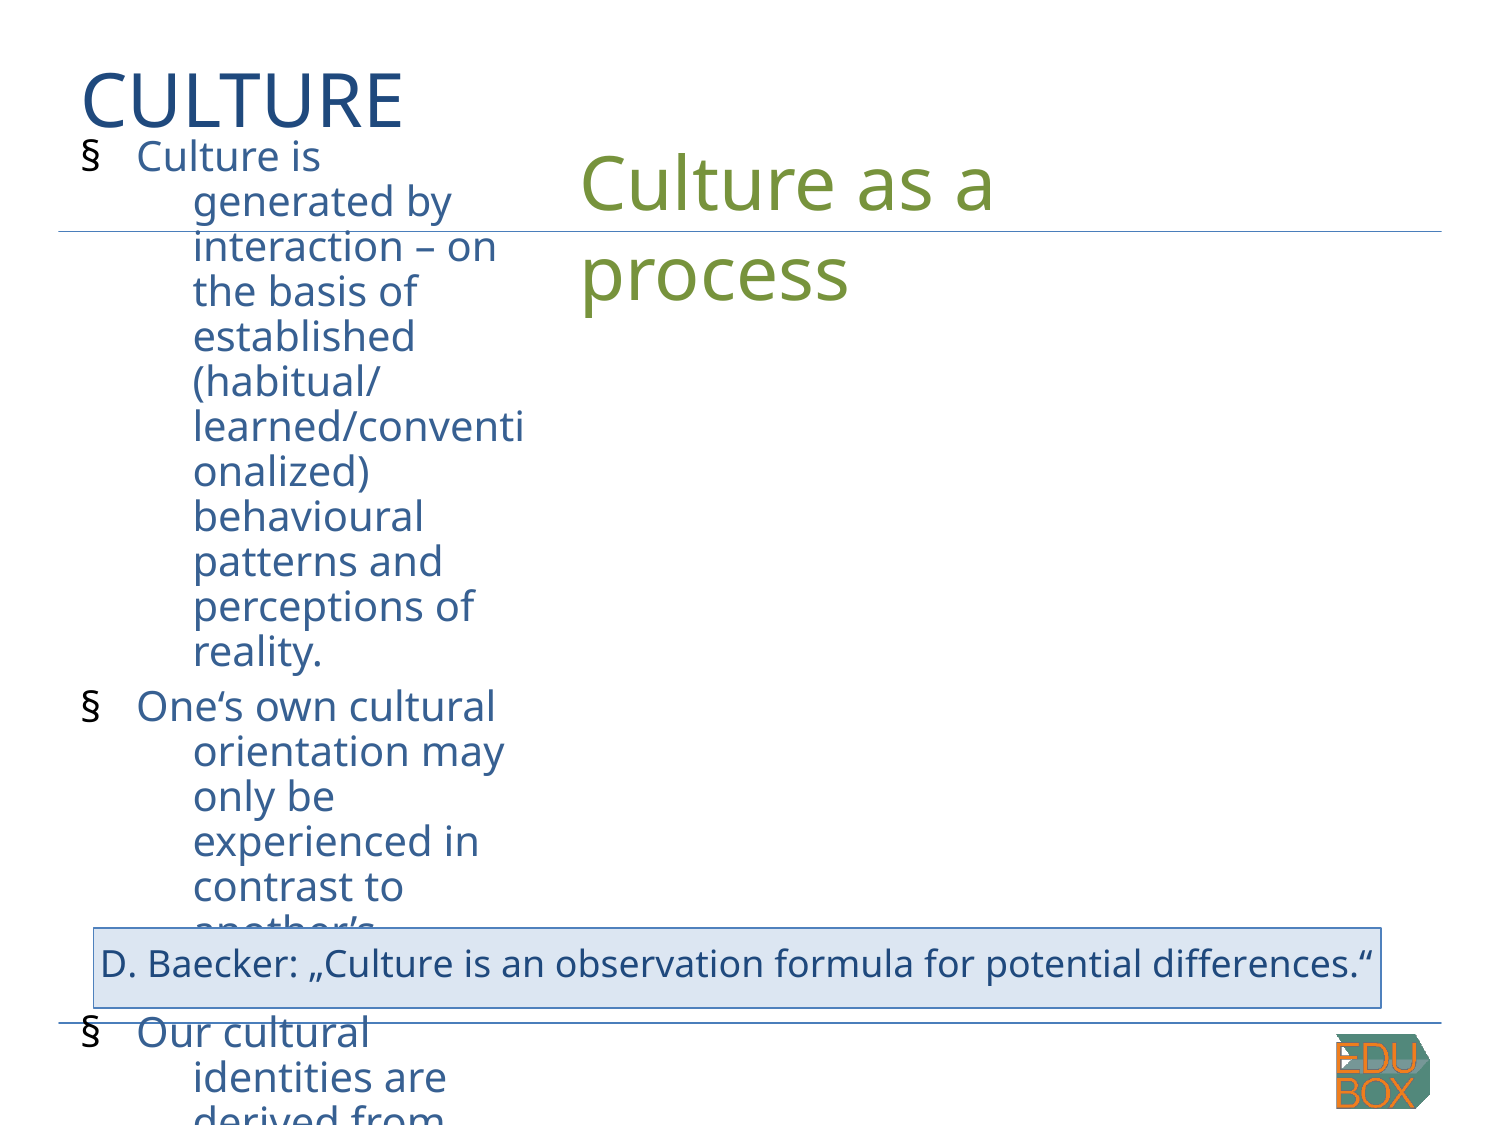

CULTURE
# Culture is generated by interaction – on the basis of established (habitual/ learned/conventionalized) behavioural patterns and perceptions of reality.
One‘s own cultural orientation may only be experienced in contrast to another’s orientation.
Our cultural identities are derived from memberships of various cultural groups.
Identity is dynamic:
It changes and develops as a social construct,
it aims at establishing coherence and consistency,
depending on the situational context, specific cultural identities become salient – sometimes by conscious assessment of context, sometimes unconsciously, but always as a result of comparison with others.
Culture as a process
D. Baecker: „Culture is an observation formula for potential differences.“